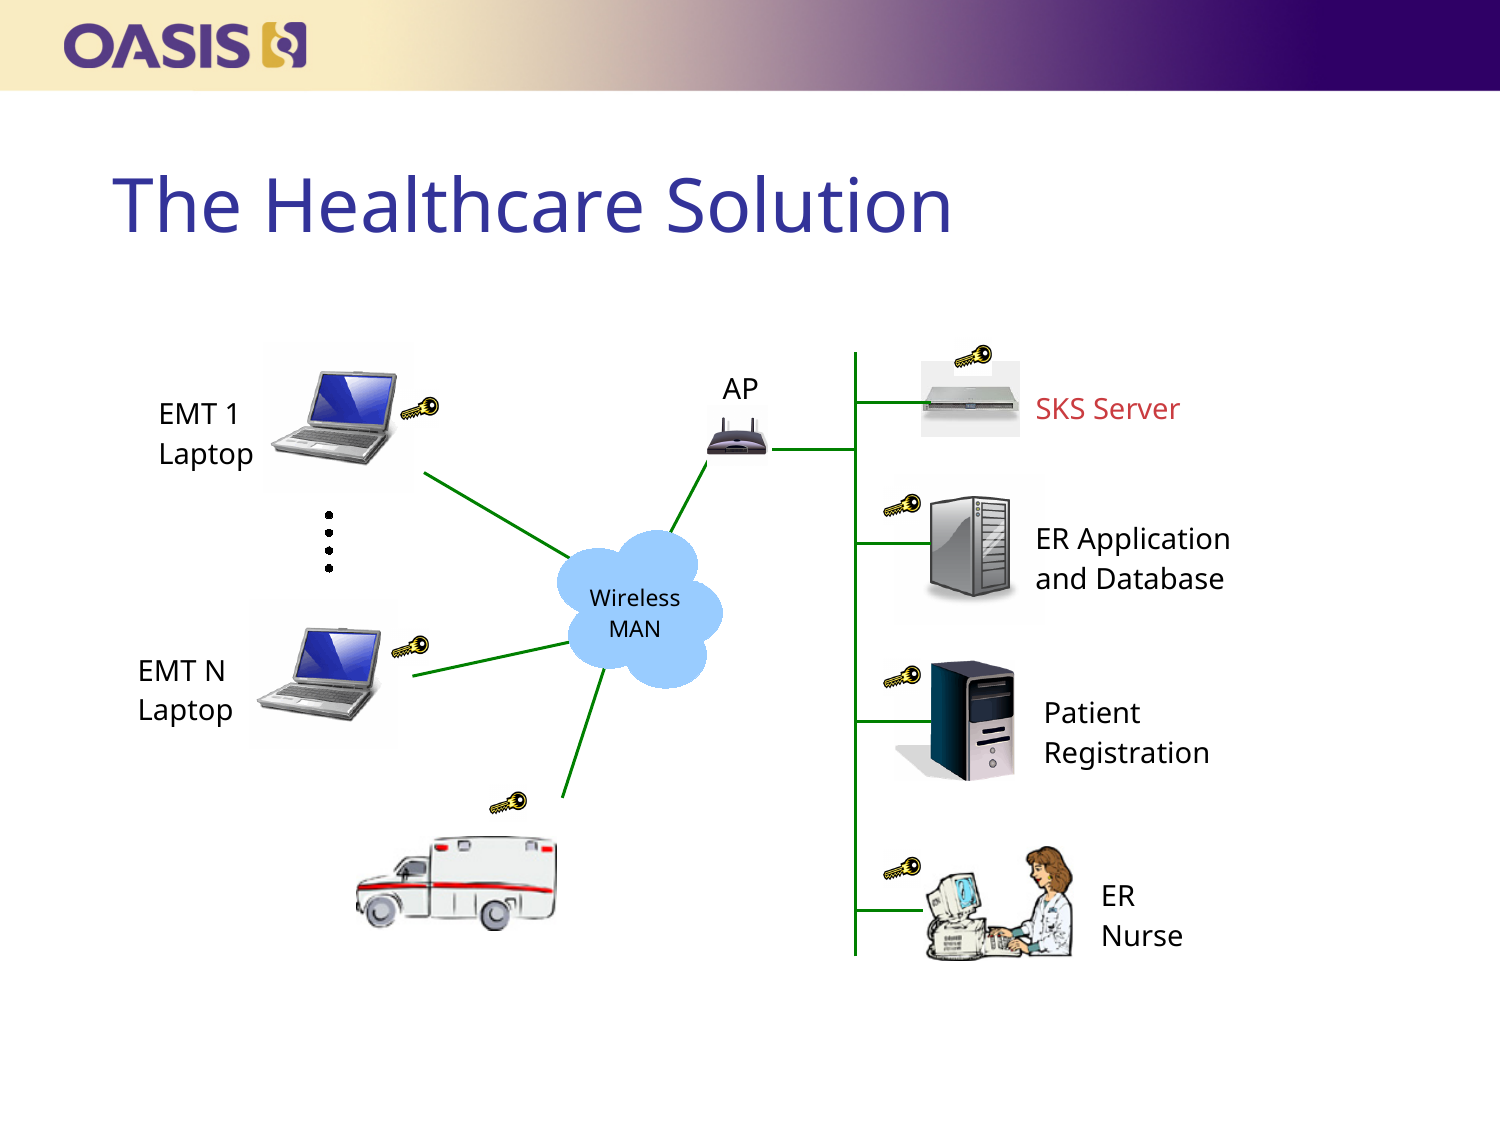

# The Healthcare Solution
EMT 1
Laptop
AP
SKS Server
ER Application
and Database
Wireless
MAN
EMT N
Laptop
Patient
Registration
ER
Nurse